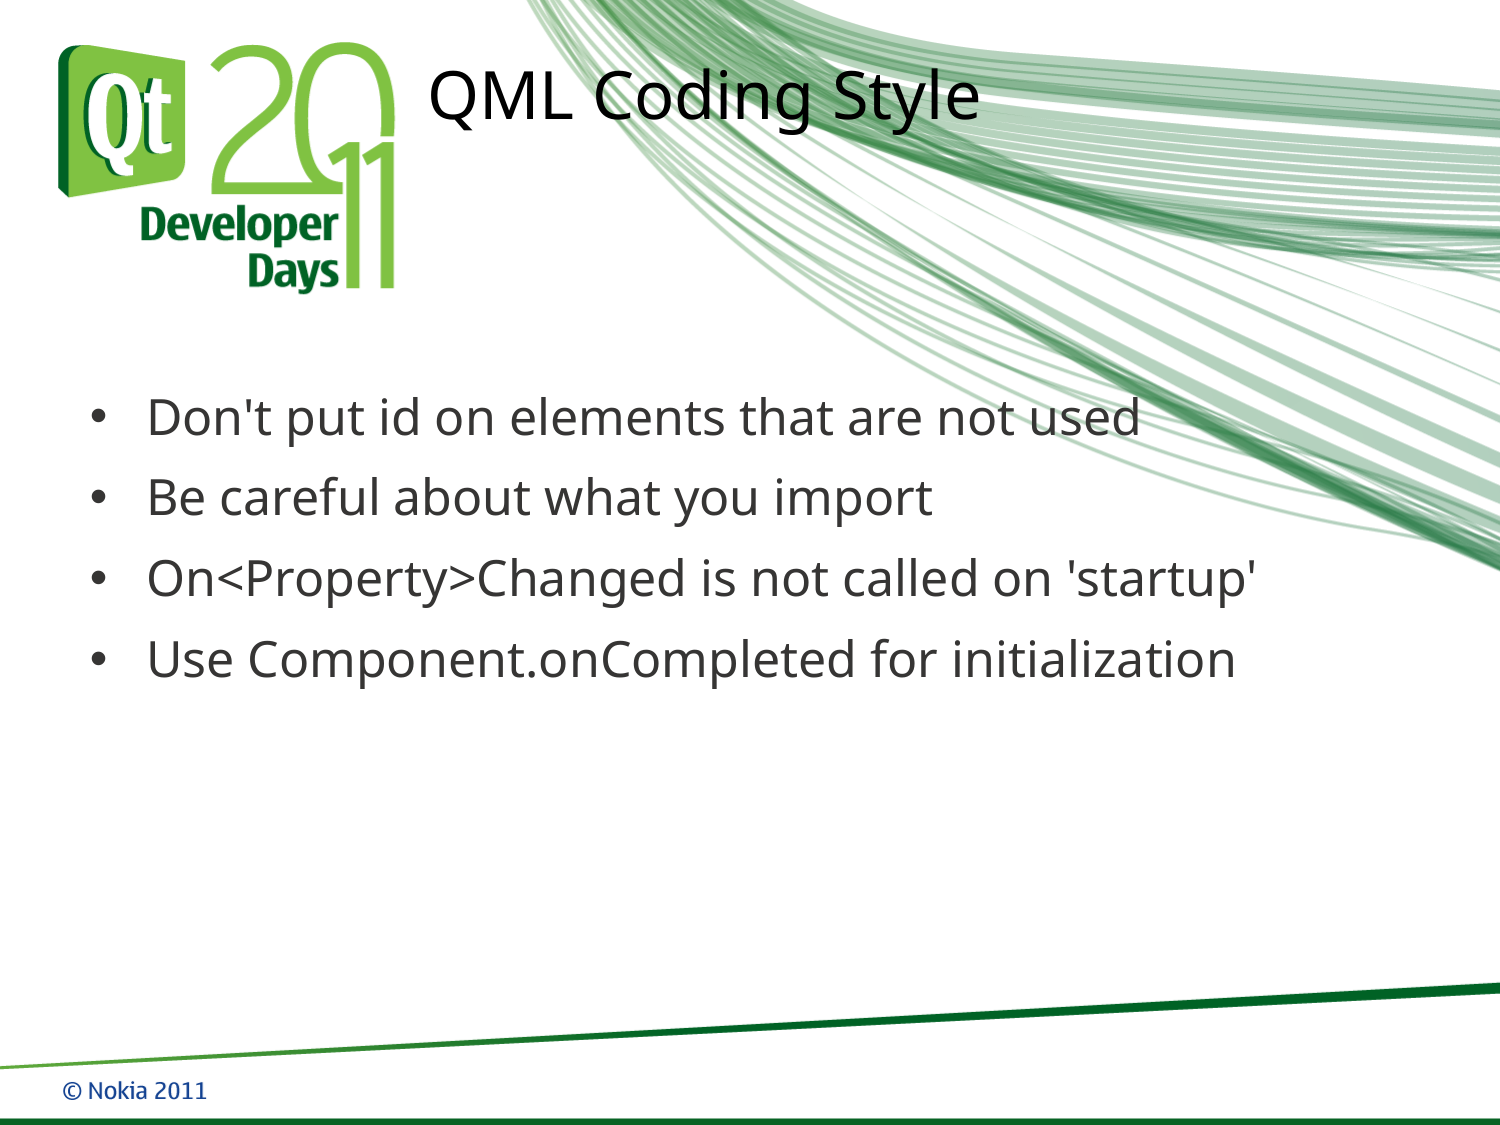

# QML Coding Style
Don't put id on elements that are not used
Be careful about what you import
On<Property>Changed is not called on 'startup'
Use Component.onCompleted for initialization